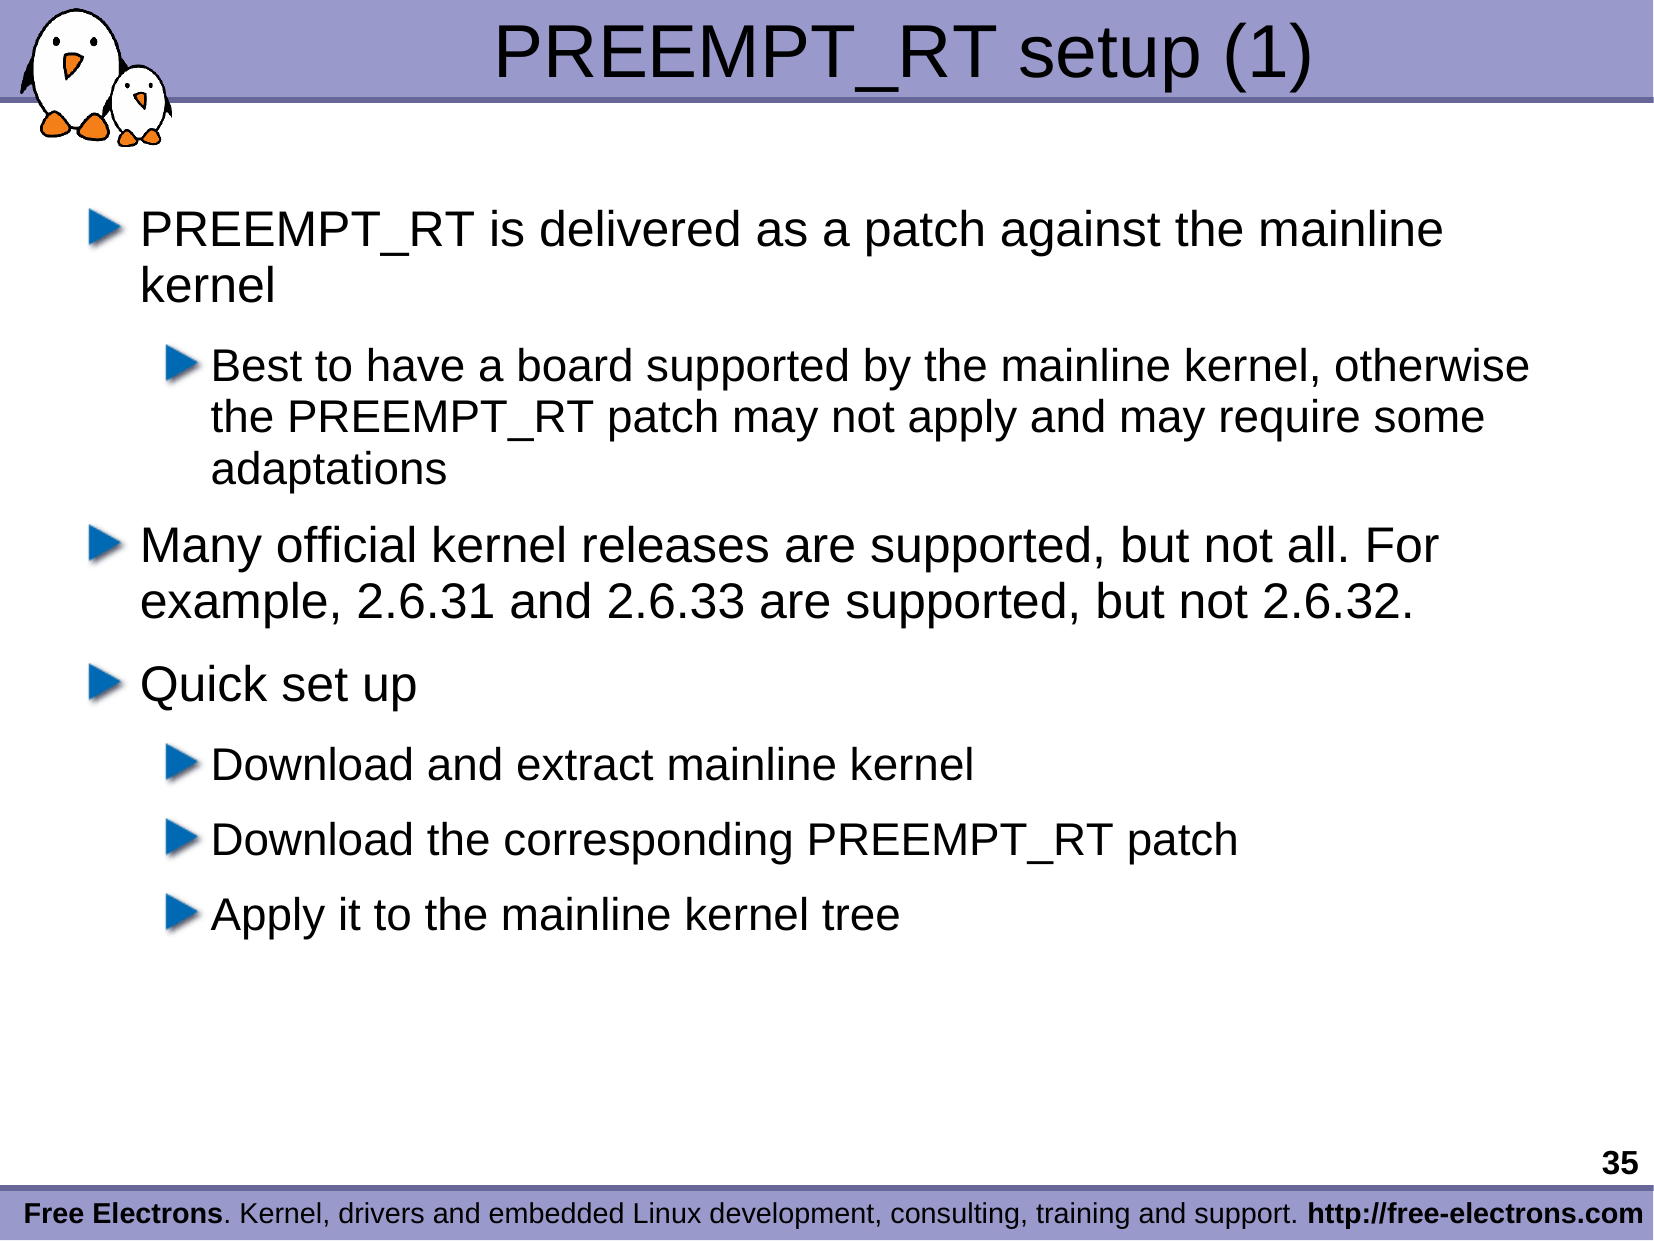

# PREEMPT_RT setup (1)
PREEMPT_RT is delivered as a patch against the mainline kernel
Best to have a board supported by the mainline kernel, otherwise the PREEMPT_RT patch may not apply and may require some adaptations
Many official kernel releases are supported, but not all. For example, 2.6.31 and 2.6.33 are supported, but not 2.6.32.
Quick set up
Download and extract mainline kernel
Download the corresponding PREEMPT_RT patch
Apply it to the mainline kernel tree